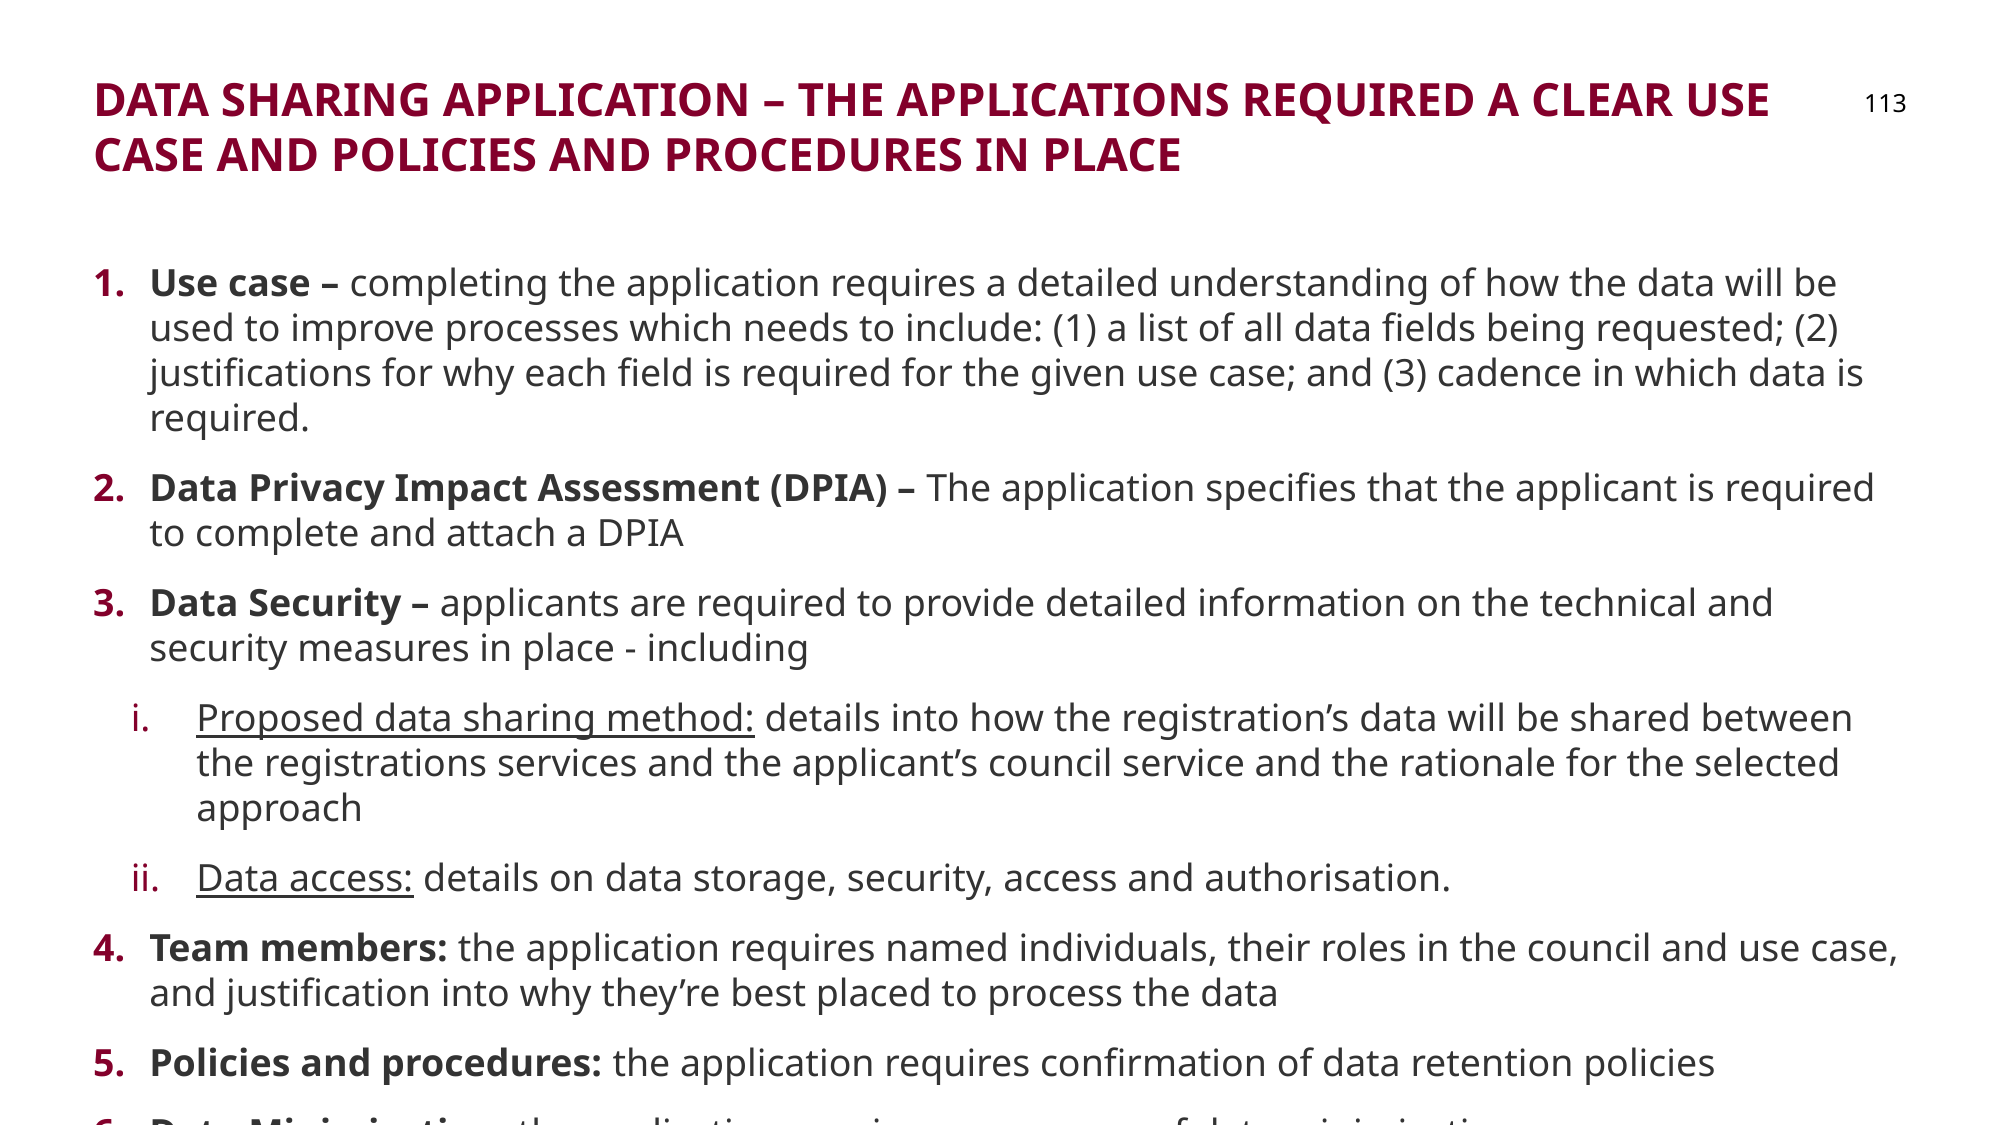

# DATA SHARING APPLICATION – THE APPLICATIONS REQUIRED A CLEAR USE CASE AND POLICIES AND PROCEDURES IN PLACE
Use case – completing the application requires a detailed understanding of how the data will be used to improve processes which needs to include: (1) a list of all data fields being requested; (2) justifications for why each field is required for the given use case; and (3) cadence in which data is required.
Data Privacy Impact Assessment (DPIA) – The application specifies that the applicant is required to complete and attach a DPIA
Data Security – applicants are required to provide detailed information on the technical and security measures in place - including
Proposed data sharing method: details into how the registration’s data will be shared between the registrations services and the applicant’s council service and the rationale for the selected approach
Data access: details on data storage, security, access and authorisation.
Team members: the application requires named individuals, their roles in the council and use case, and justification into why they’re best placed to process the data
Policies and procedures: the application requires confirmation of data retention policies
Data Minimisation: the application requires assurances of data minimisation